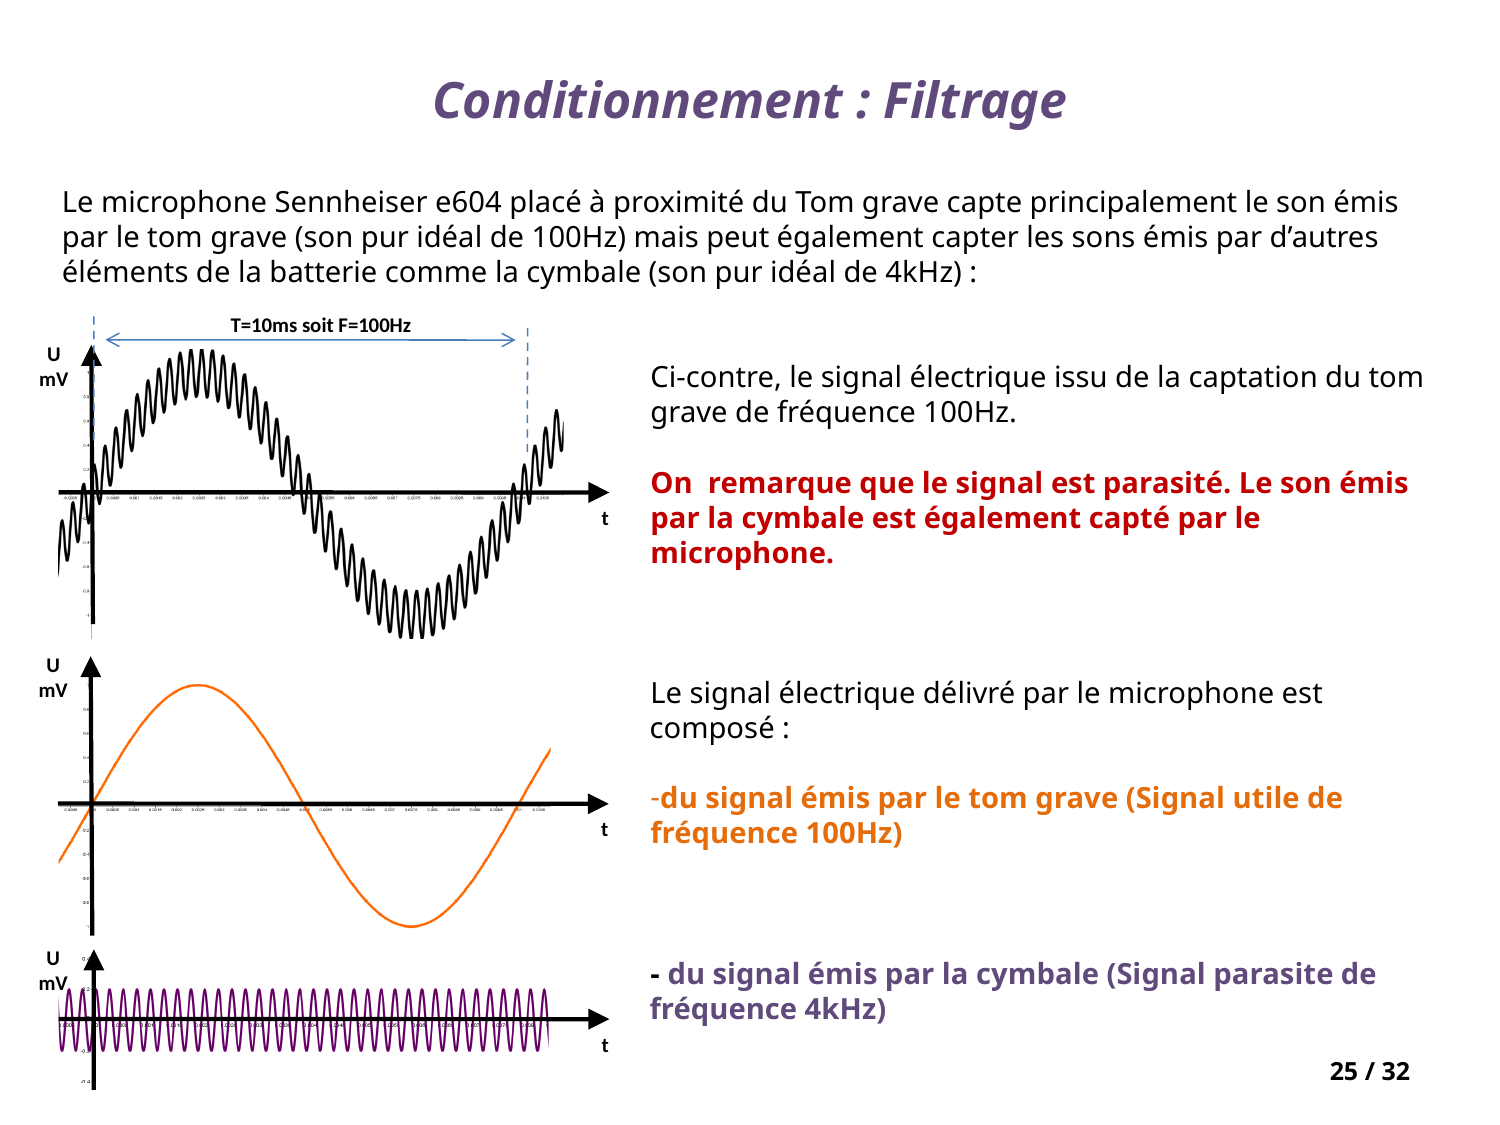

# Conditionnement : Filtrage
Le microphone Sennheiser e604 placé à proximité du Tom grave capte principalement le son émis par le tom grave (son pur idéal de 100Hz) mais peut également capter les sons émis par d’autres éléments de la batterie comme la cymbale (son pur idéal de 4kHz) :
Ci-contre, le signal électrique issu de la captation du tom grave de fréquence 100Hz.
On remarque que le signal est parasité. Le son émis par la cymbale est également capté par le microphone.
Le signal électrique délivré par le microphone est composé :
du signal émis par le tom grave (Signal utile de fréquence 100Hz)
- du signal émis par la cymbale (Signal parasite de fréquence 4kHz)
T=10ms soit F=100Hz
U
mV
t
U
mV
t
U
mV
t